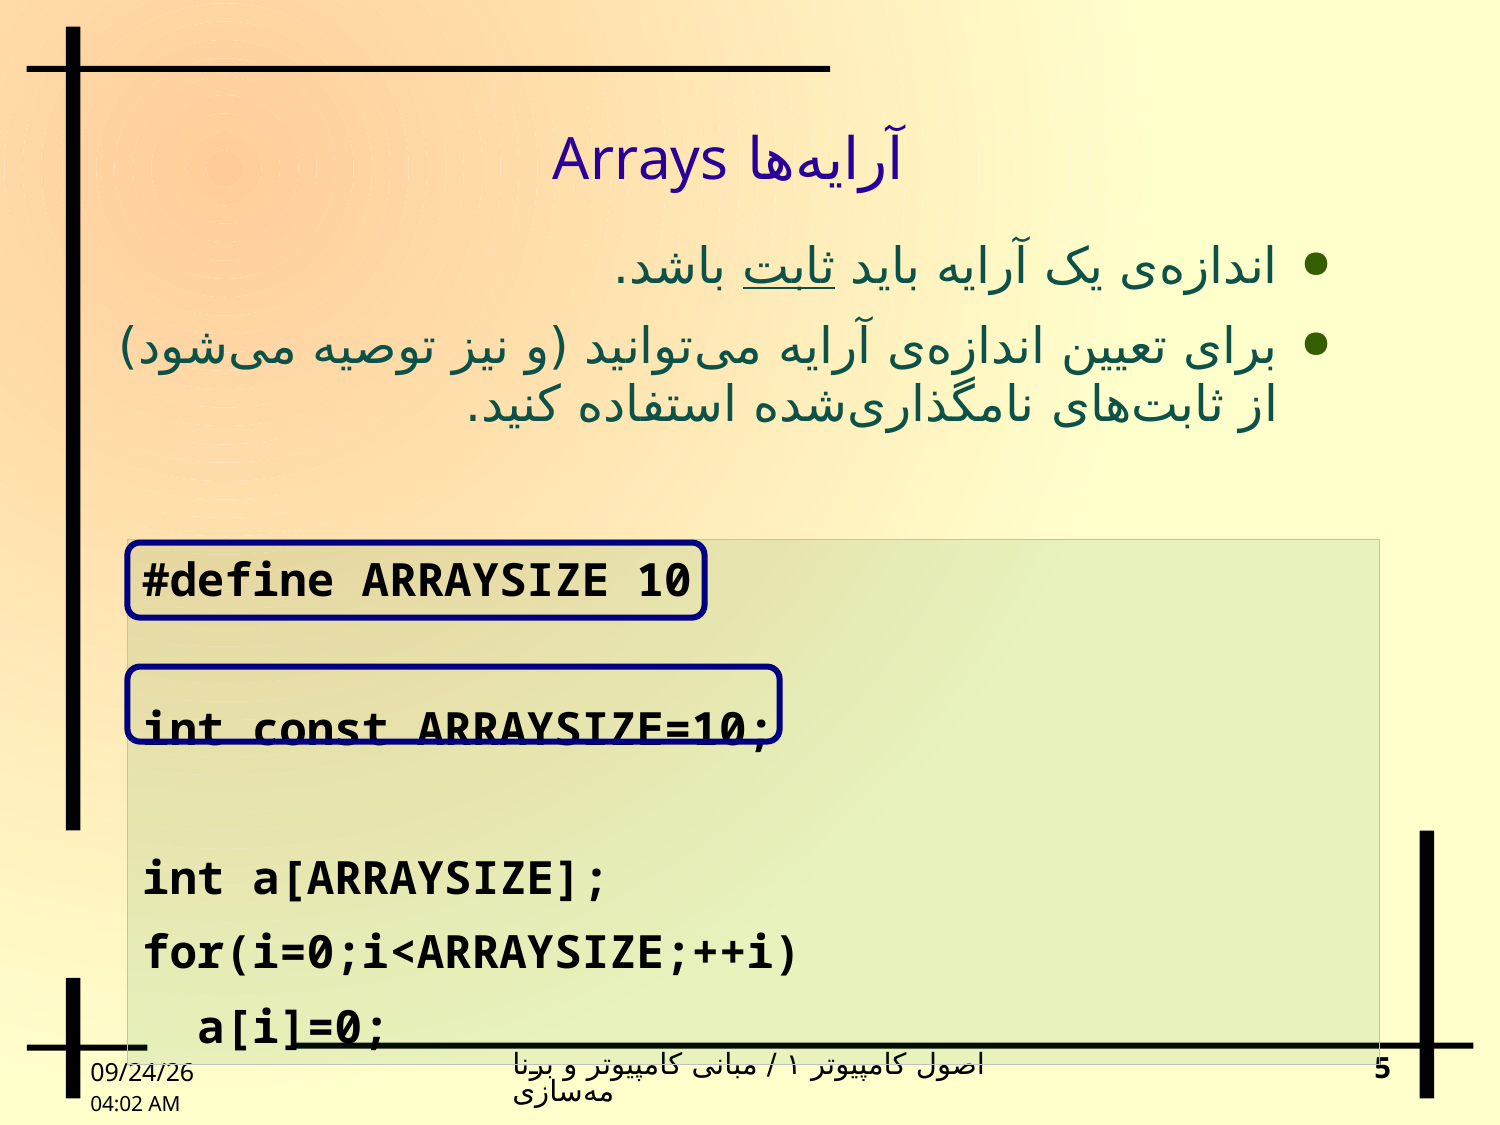

# آرایه‌ها Arrays
اندازه‌ی یک آرایه باید ثابت باشد.
برای تعیین اندازه‌ی آرایه می‌توانید (و نیز توصیه می‌شود) از ثابت‌های نامگذاری‌شده استفاده کنید.
#define ARRAYSIZE 10
int const ARRAYSIZE=10;
int a[ARRAYSIZE];
for(i=0;i<ARRAYSIZE;++i)
 a[i]=0;
اصول کامپیوتر ۱ / مبانی کامپیوتر و برنامه‌سازی
5